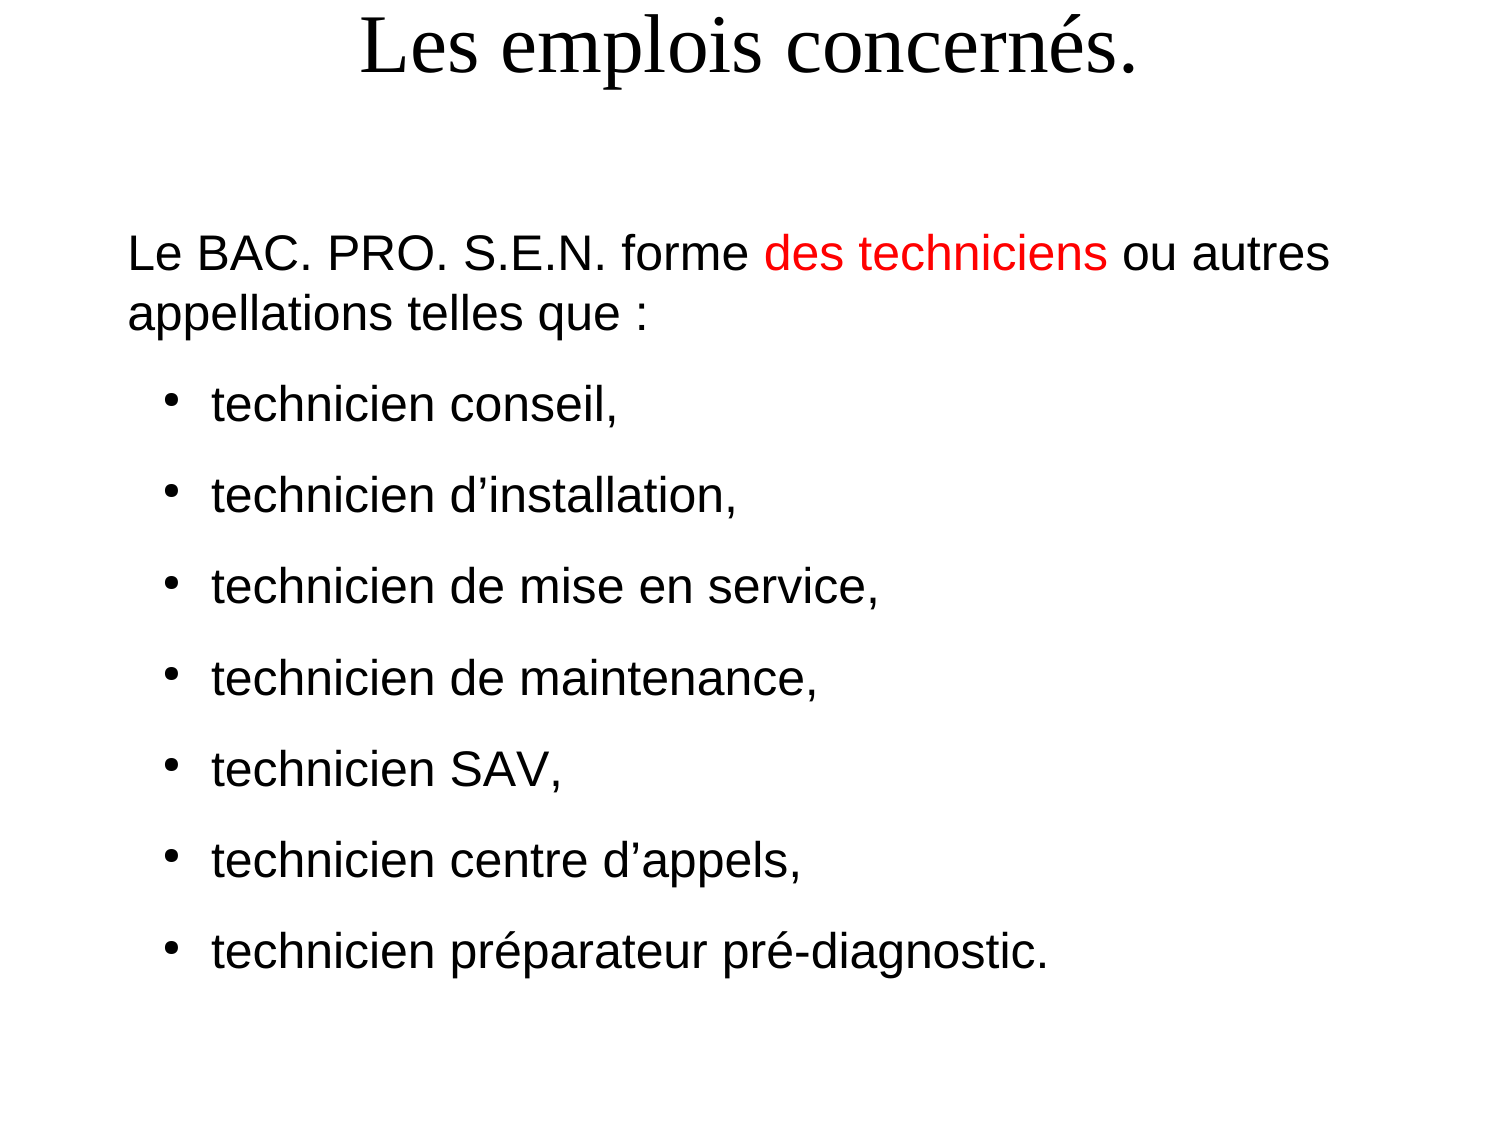

# Les emplois concernés.
Le BAC. PRO. S.E.N. forme des techniciens ou autres appellations telles que :
 technicien conseil,
 technicien d’installation,
 technicien de mise en service,
 technicien de maintenance,
 technicien SAV,
 technicien centre d’appels,
 technicien préparateur pré-diagnostic.